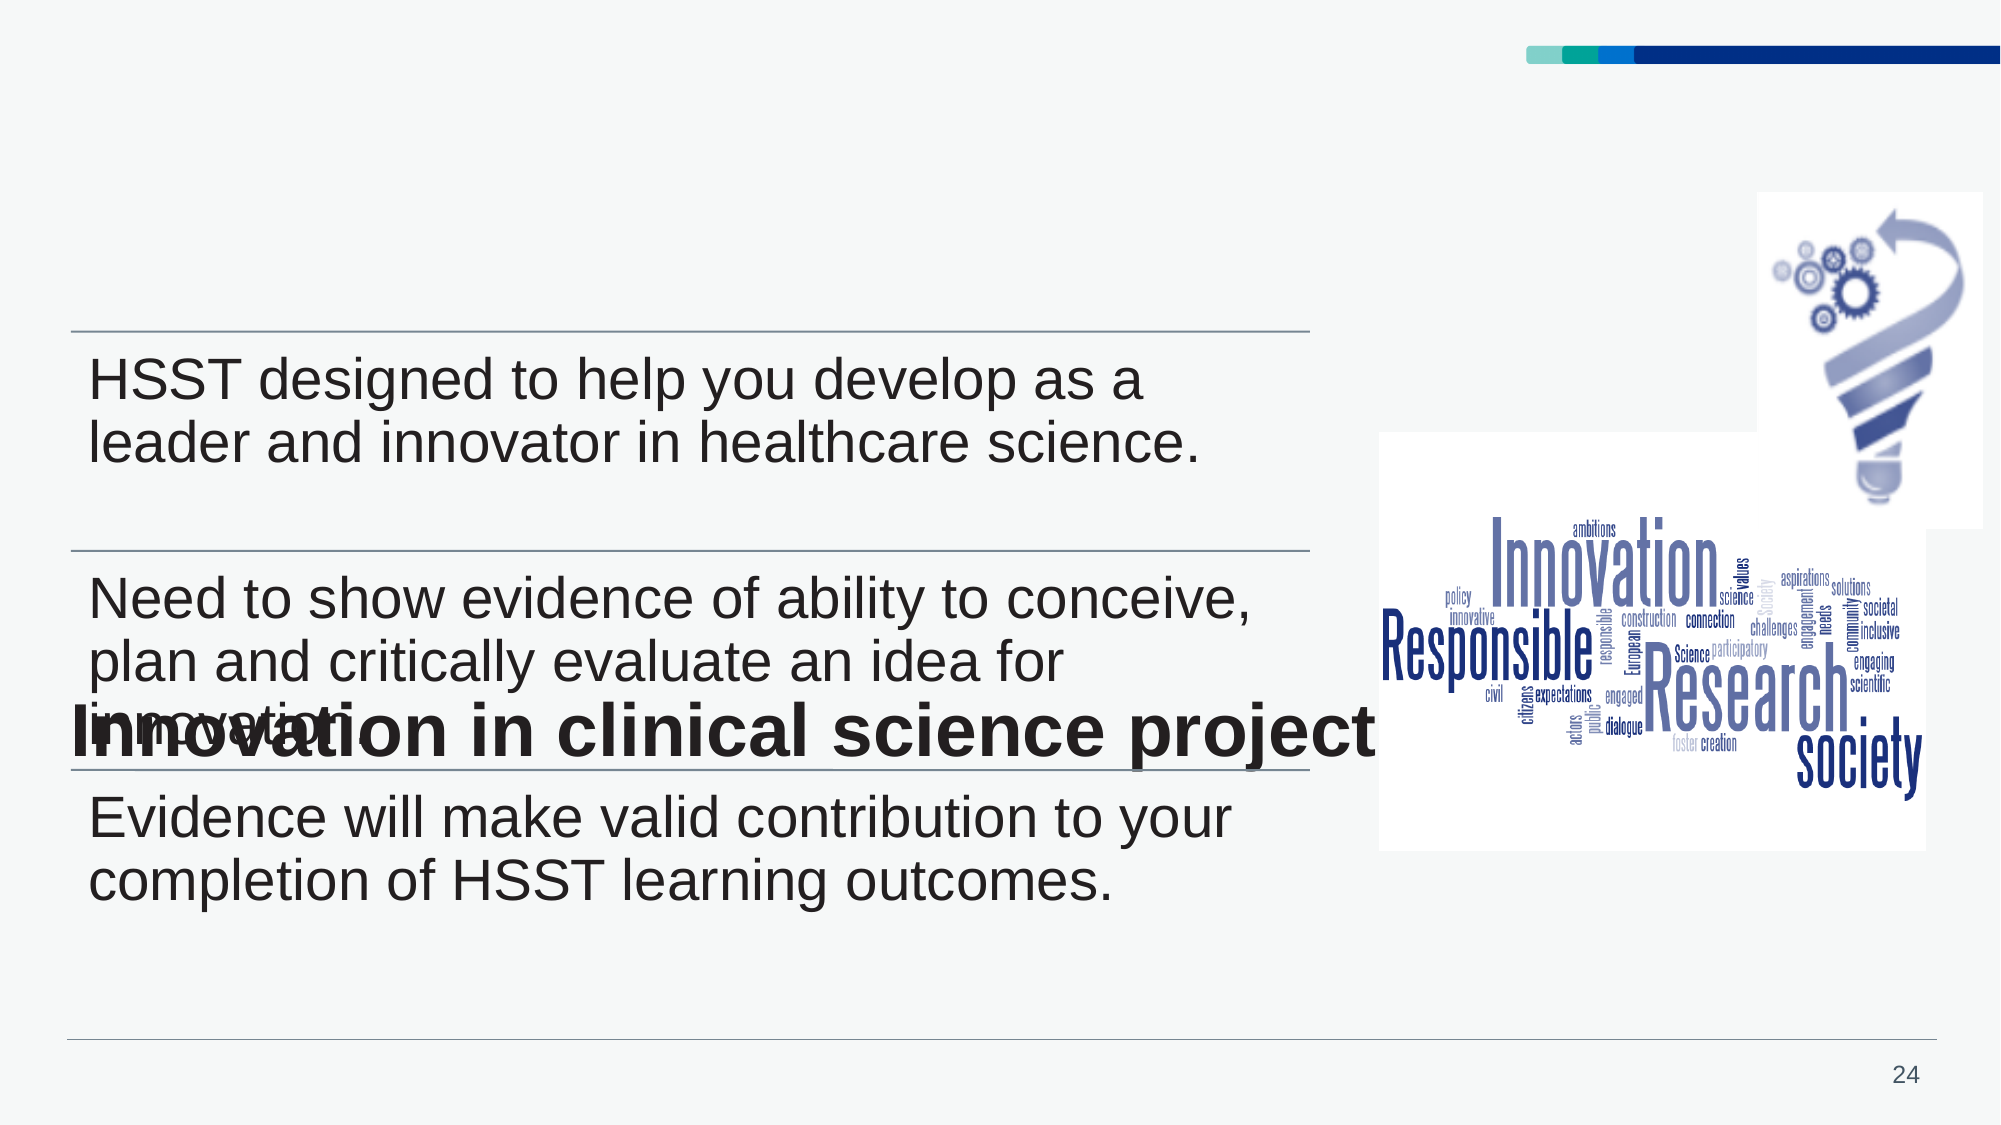

HSST designed to help you develop as a leader and innovator in healthcare science.
Need to show evidence of ability to conceive, plan and critically evaluate an idea for innovation.
Evidence will make valid contribution to your completion of HSST learning outcomes.
# Innovation in clinical science project